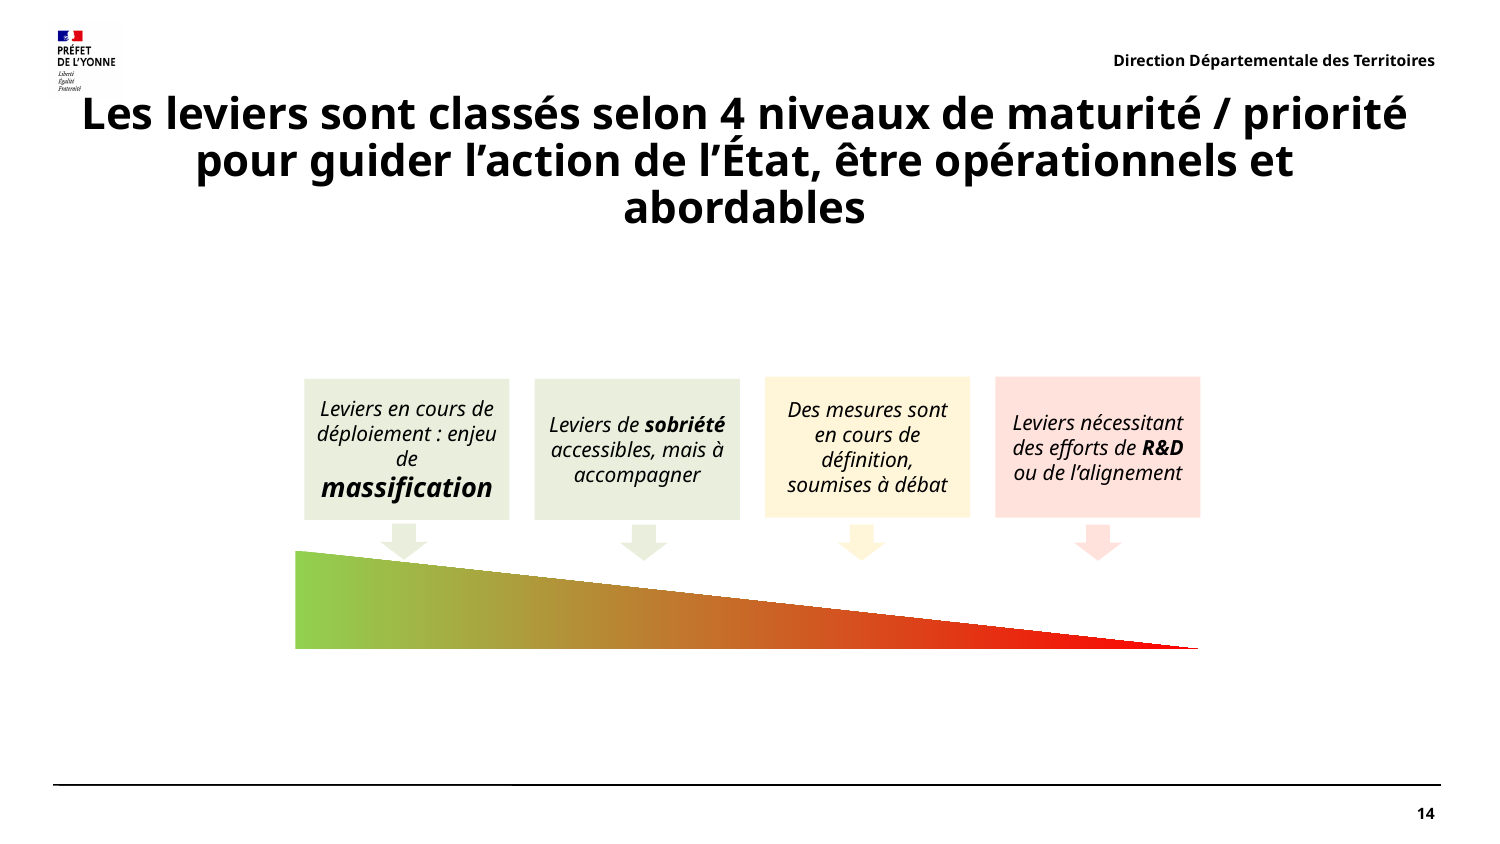

Direction Départementale des Territoires
# Les leviers sont classés selon 4 niveaux de maturité / priorité pour guider l’action de l’État, être opérationnels et abordables
Des mesures sont en cours de définition, soumises à débat
Leviers nécessitant des efforts de R&D ou de l’alignement
Leviers en cours de déploiement : enjeu de massification
Leviers de sobriété accessibles, mais à accompagner
14